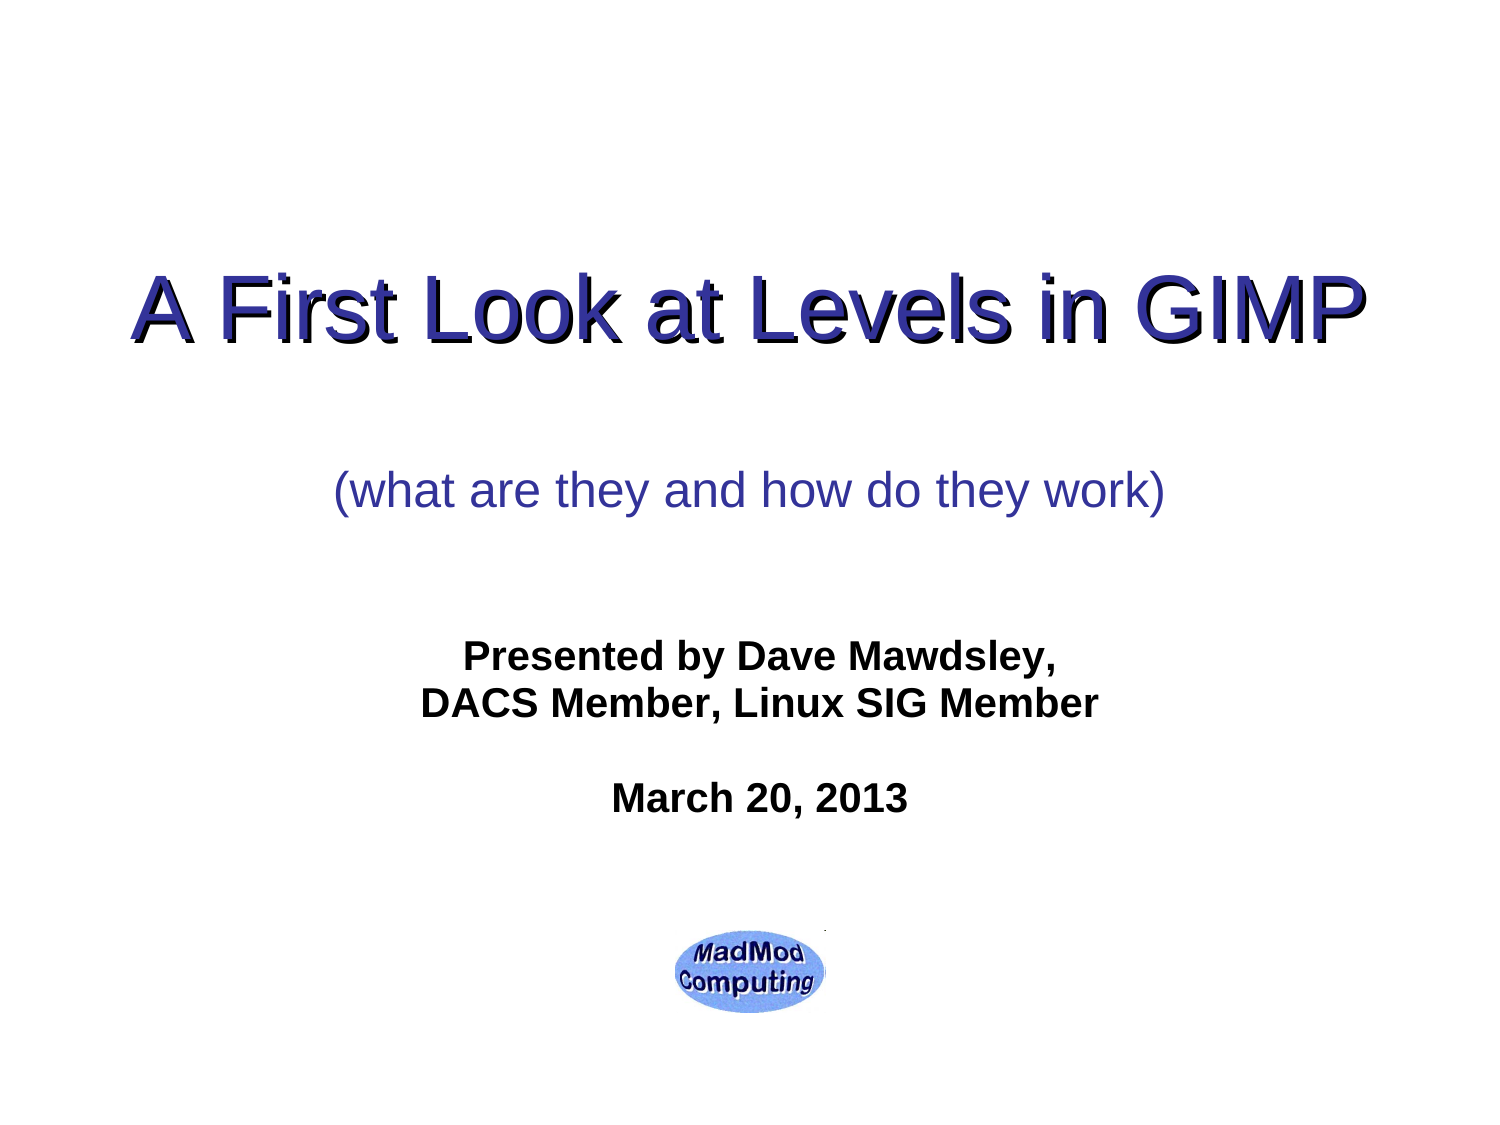

# A First Look at Levels in GIMP
(what are they and how do they work)
Presented by Dave Mawdsley,
DACS Member, Linux SIG Member
March 20, 2013